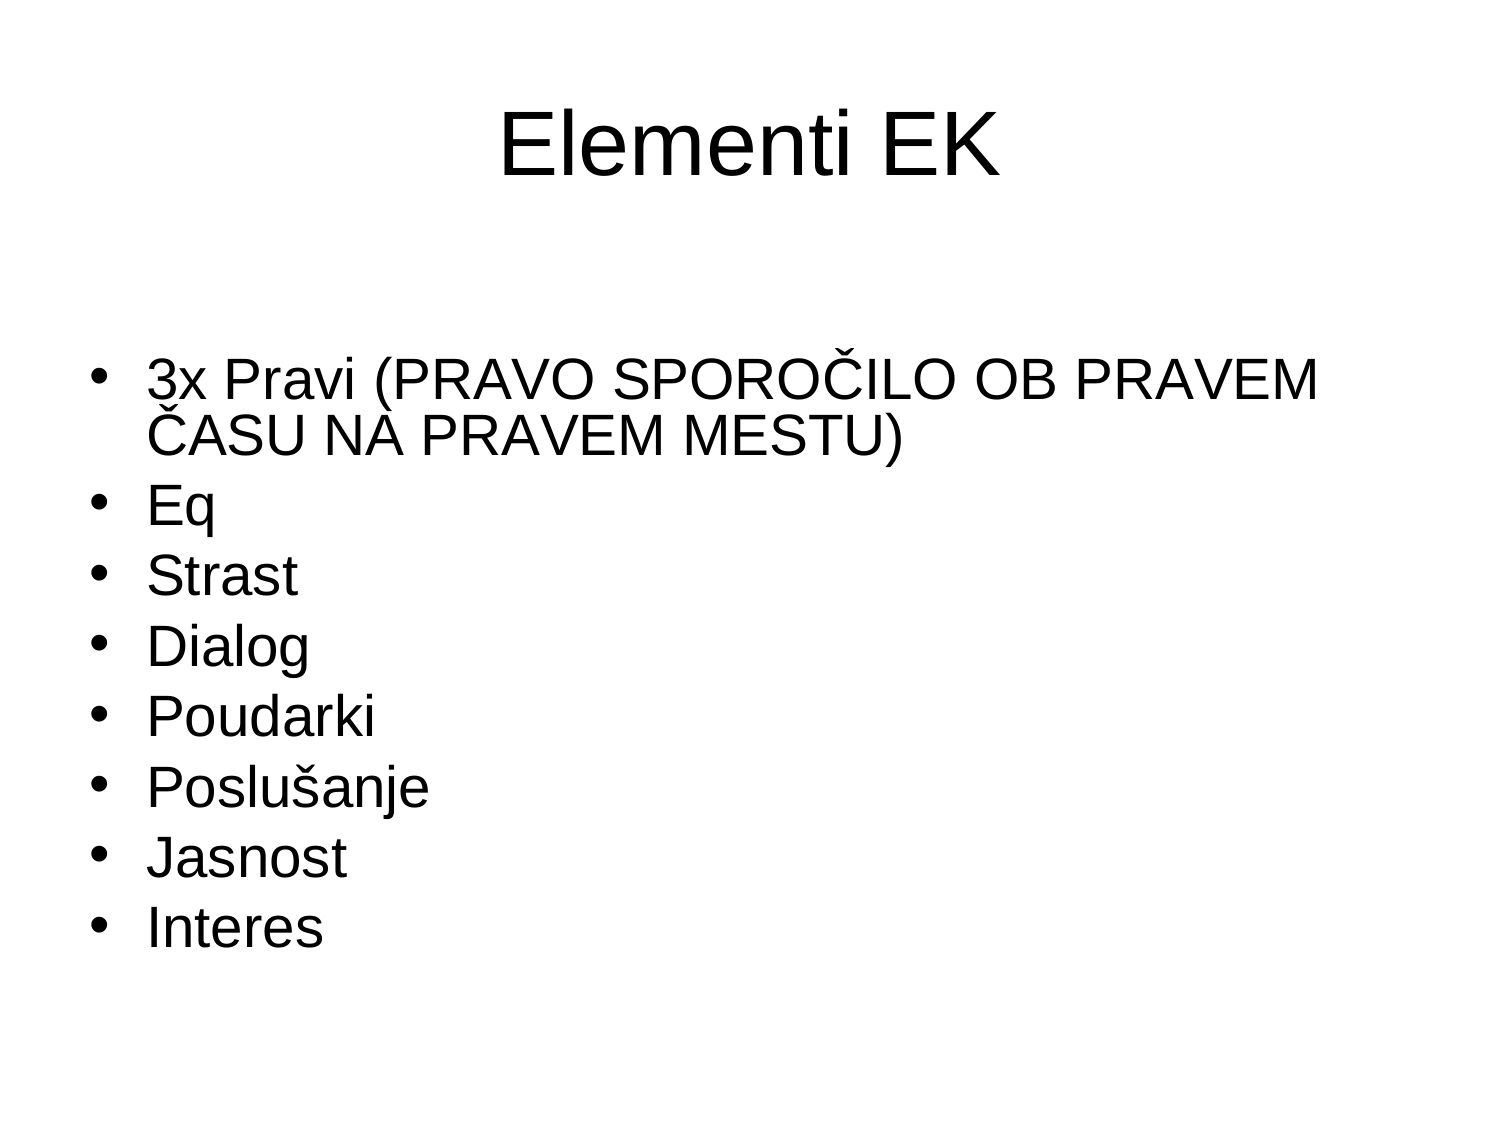

# Elementi EK
3x Pravi (PRAVO SPOROČILO OB PRAVEM ČASU NA PRAVEM MESTU)
Eq
Strast
Dialog
Poudarki
Poslušanje
Jasnost
Interes